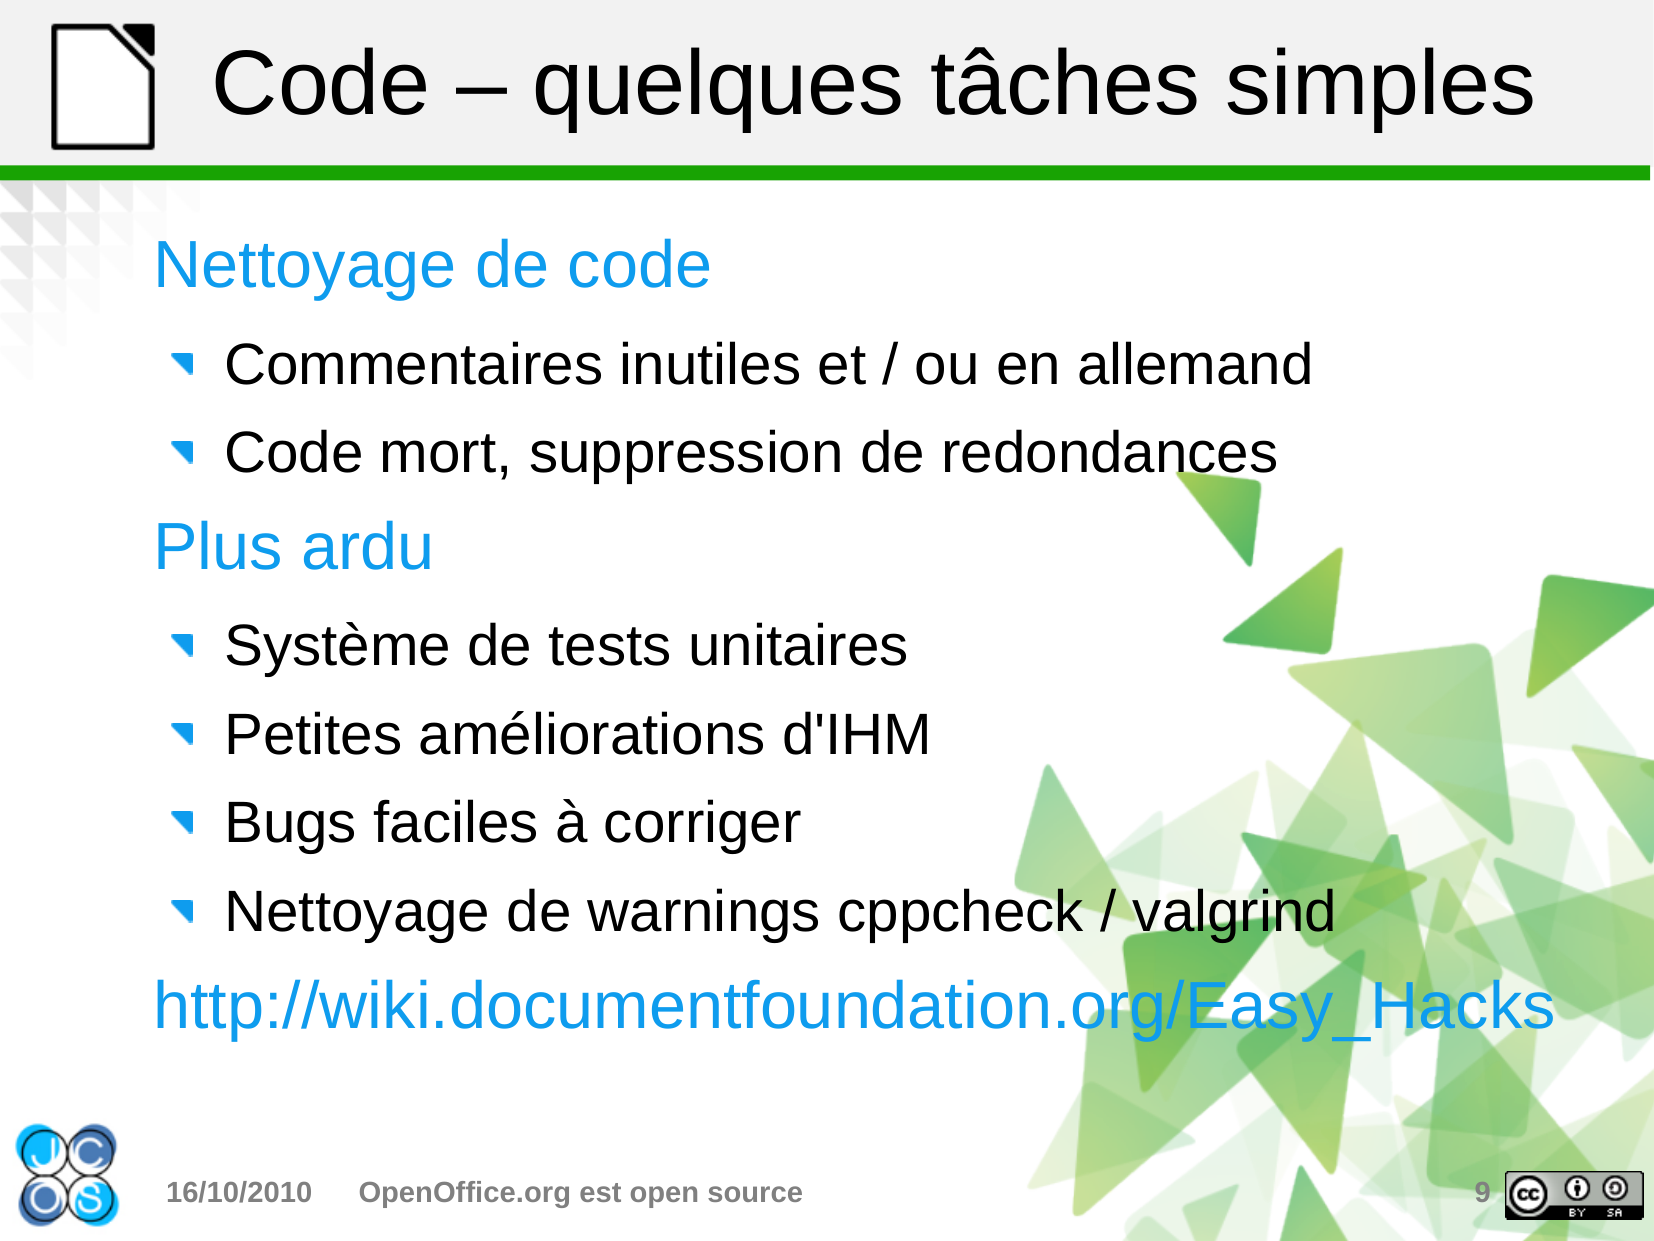

# Code – quelques tâches simples
Nettoyage de code
Commentaires inutiles et / ou en allemand
Code mort, suppression de redondances
Plus ardu
Système de tests unitaires
Petites améliorations d'IHM
Bugs faciles à corriger
Nettoyage de warnings cppcheck / valgrind
http://wiki.documentfoundation.org/Easy_Hacks
16/10/2010
OpenOffice.org est open source
9